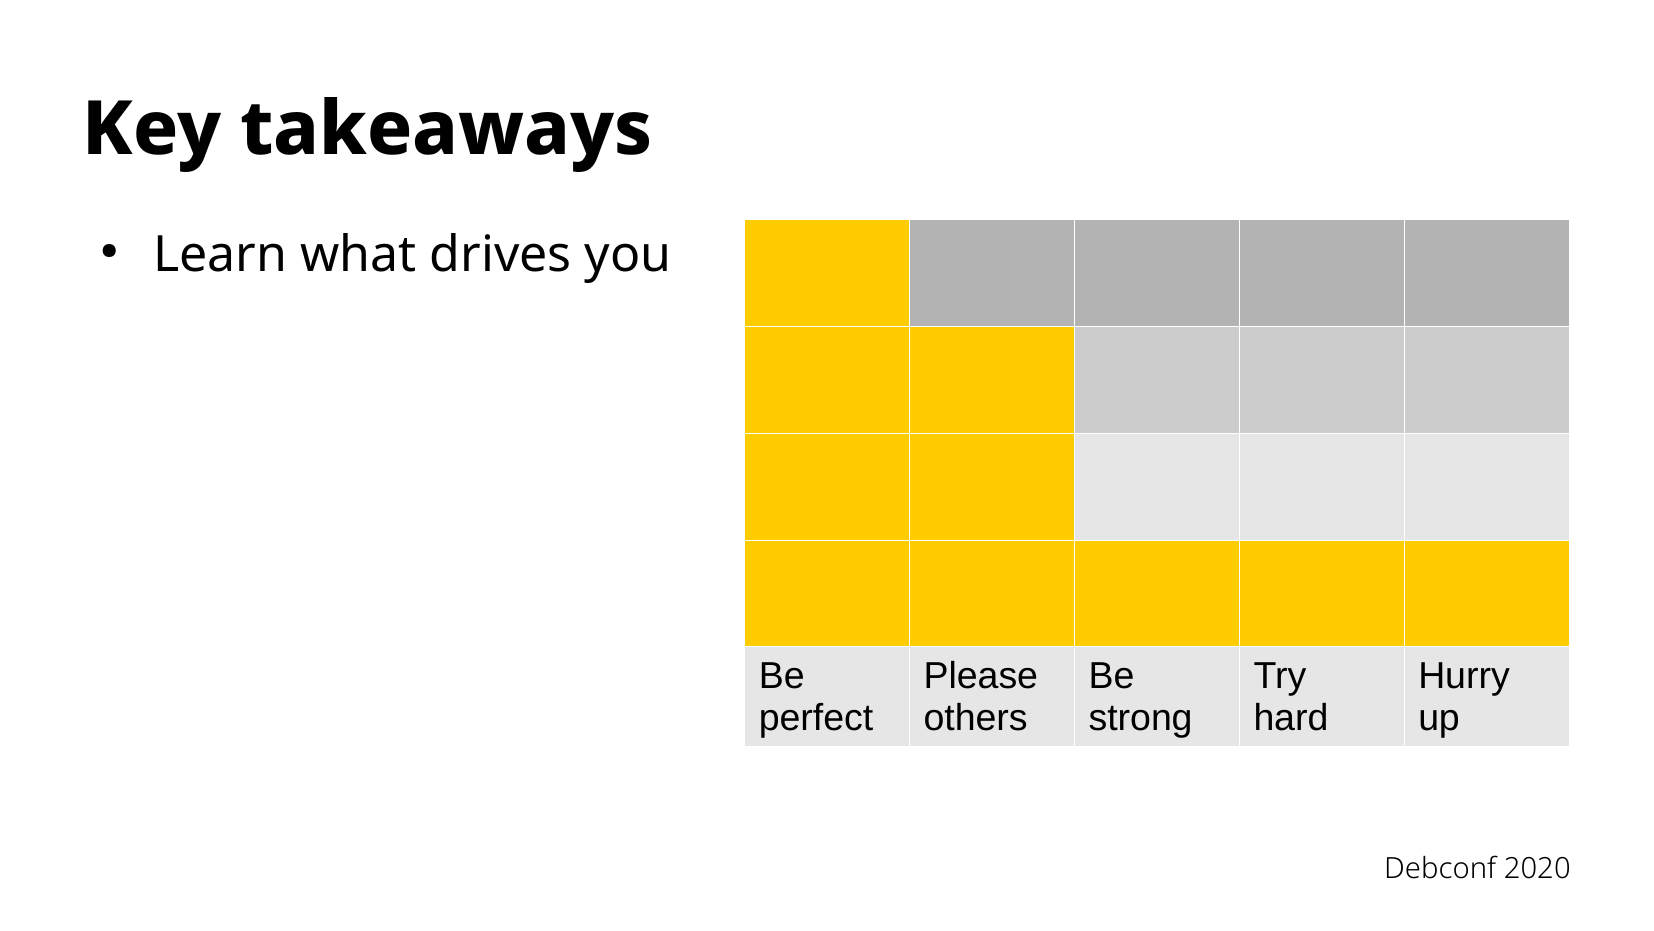

# Key takeaways
Learn what drives you
| | | | | |
| --- | --- | --- | --- | --- |
| | | | | |
| | | | | |
| | | | | |
| Be perfect | Please others | Be strong | Try hard | Hurry up |
Debconf 2020